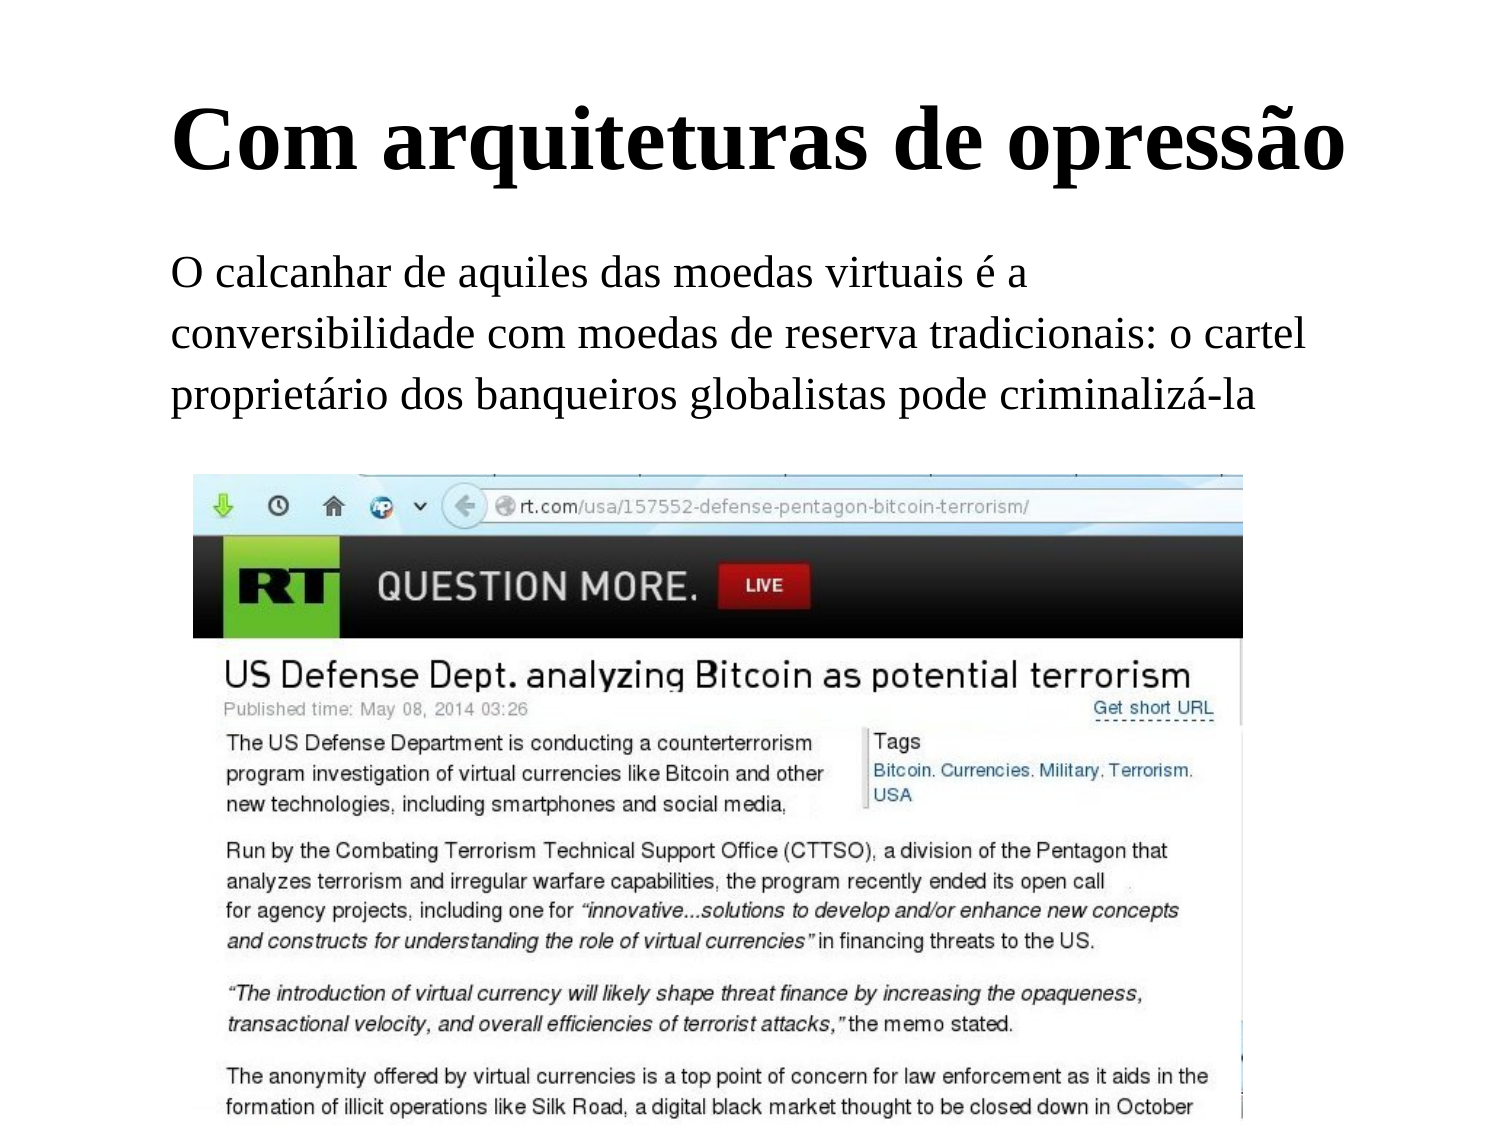

# Com arquiteturas de opressão
O calcanhar de aquiles das moedas virtuais é a
conversibilidade com moedas de reserva tradicionais: o cartel
proprietário dos banqueiros globalistas pode criminalizá-la